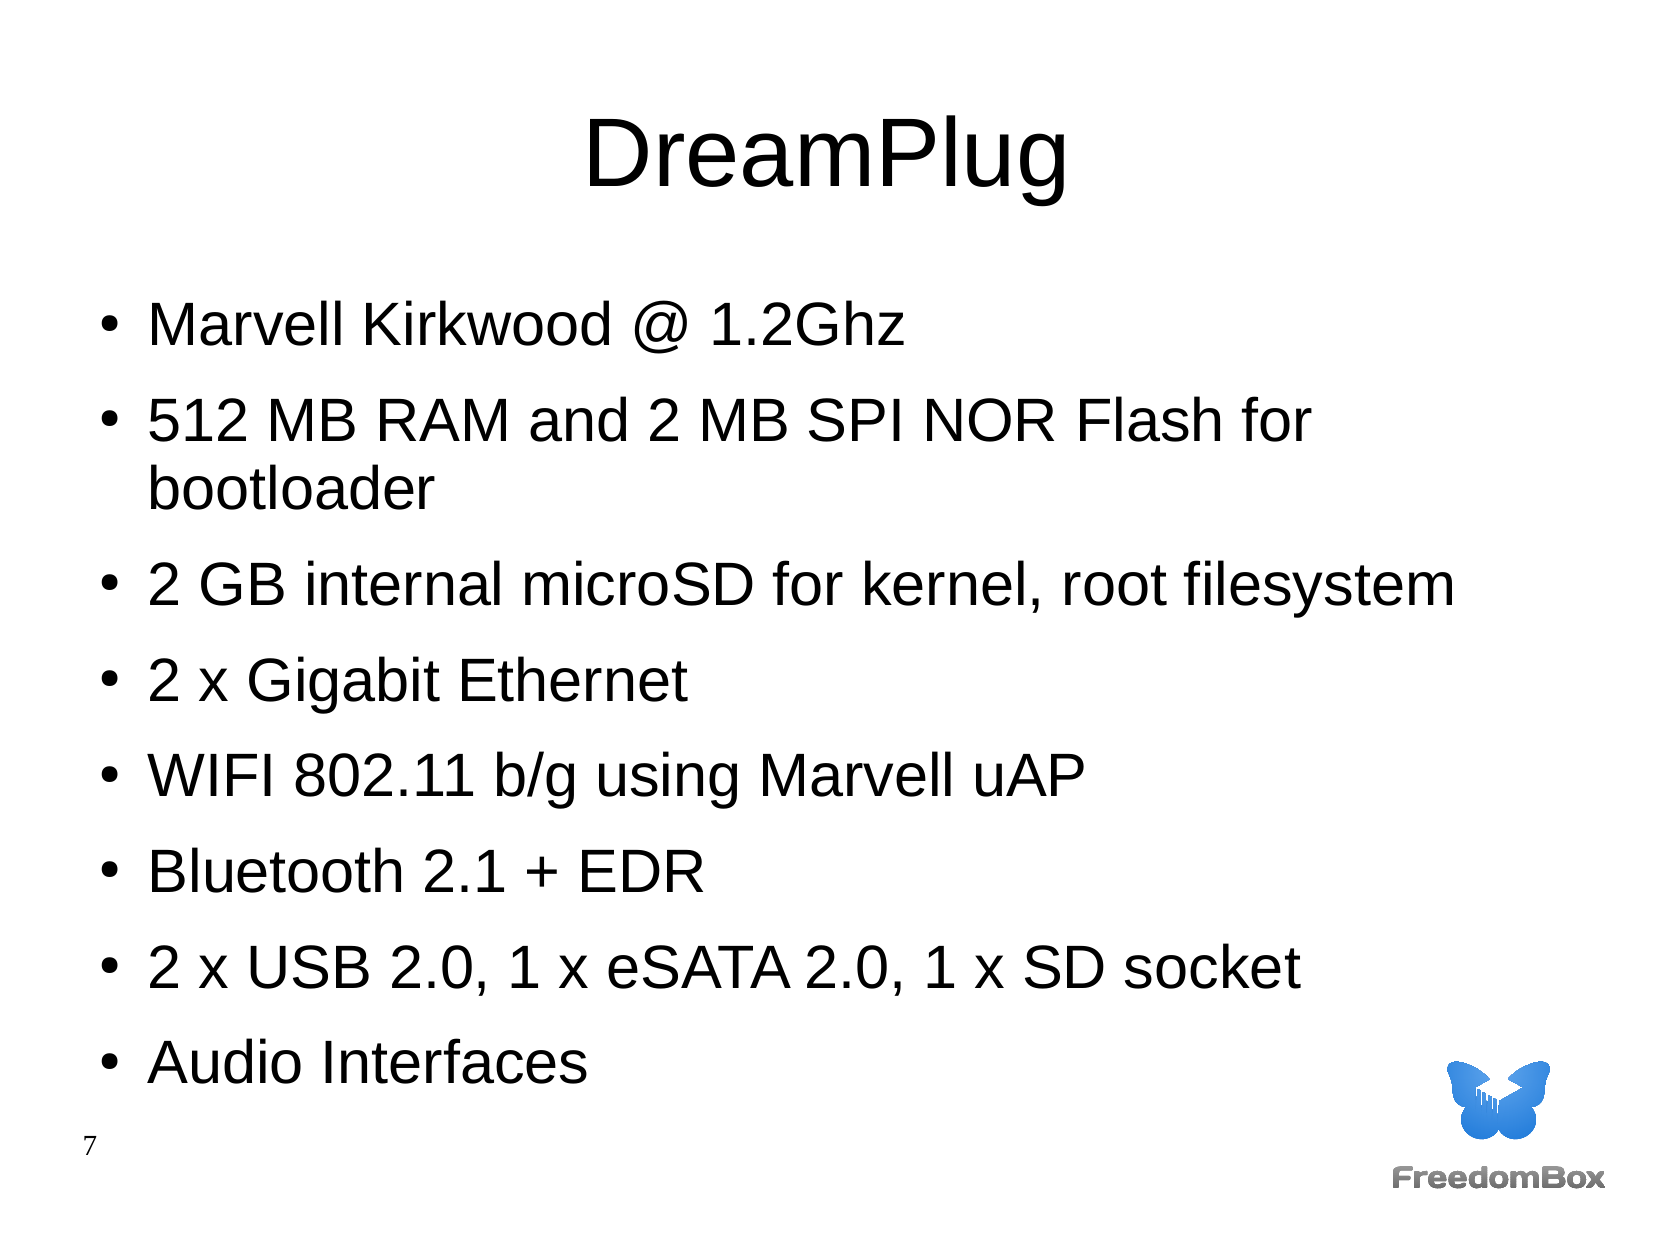

# DreamPlug
Marvell Kirkwood @ 1.2Ghz
512 MB RAM and 2 MB SPI NOR Flash for bootloader
2 GB internal microSD for kernel, root filesystem
2 x Gigabit Ethernet
WIFI 802.11 b/g using Marvell uAP
Bluetooth 2.1 + EDR
2 x USB 2.0, 1 x eSATA 2.0, 1 x SD socket
Audio Interfaces